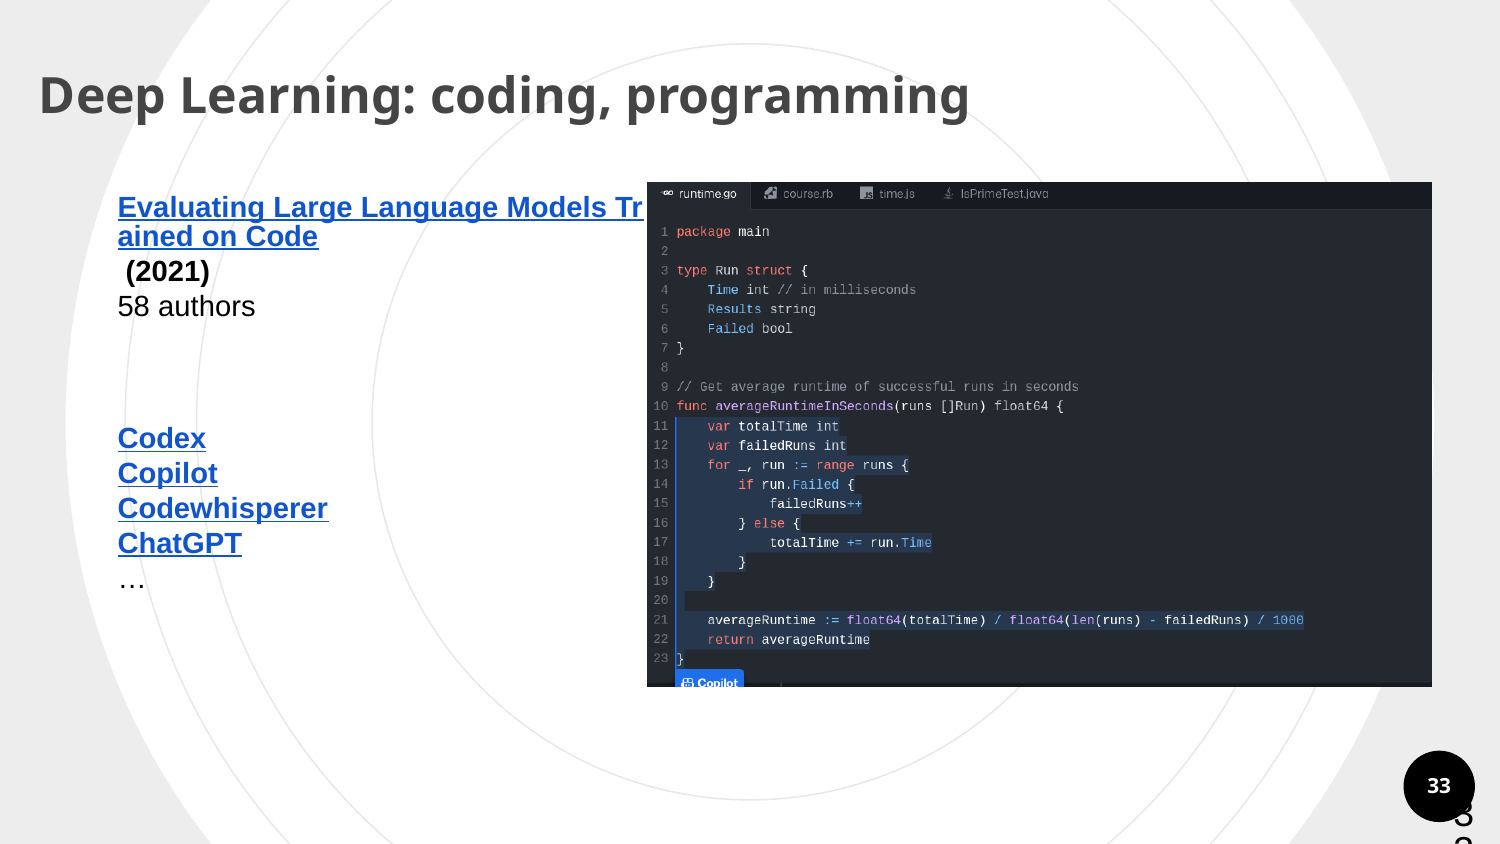

Deep Learning: coding, programming
Evaluating Large Language Models Trained on Code (2021)
58 authors
Codex
Copilot
Codewhisperer
ChatGPT
…